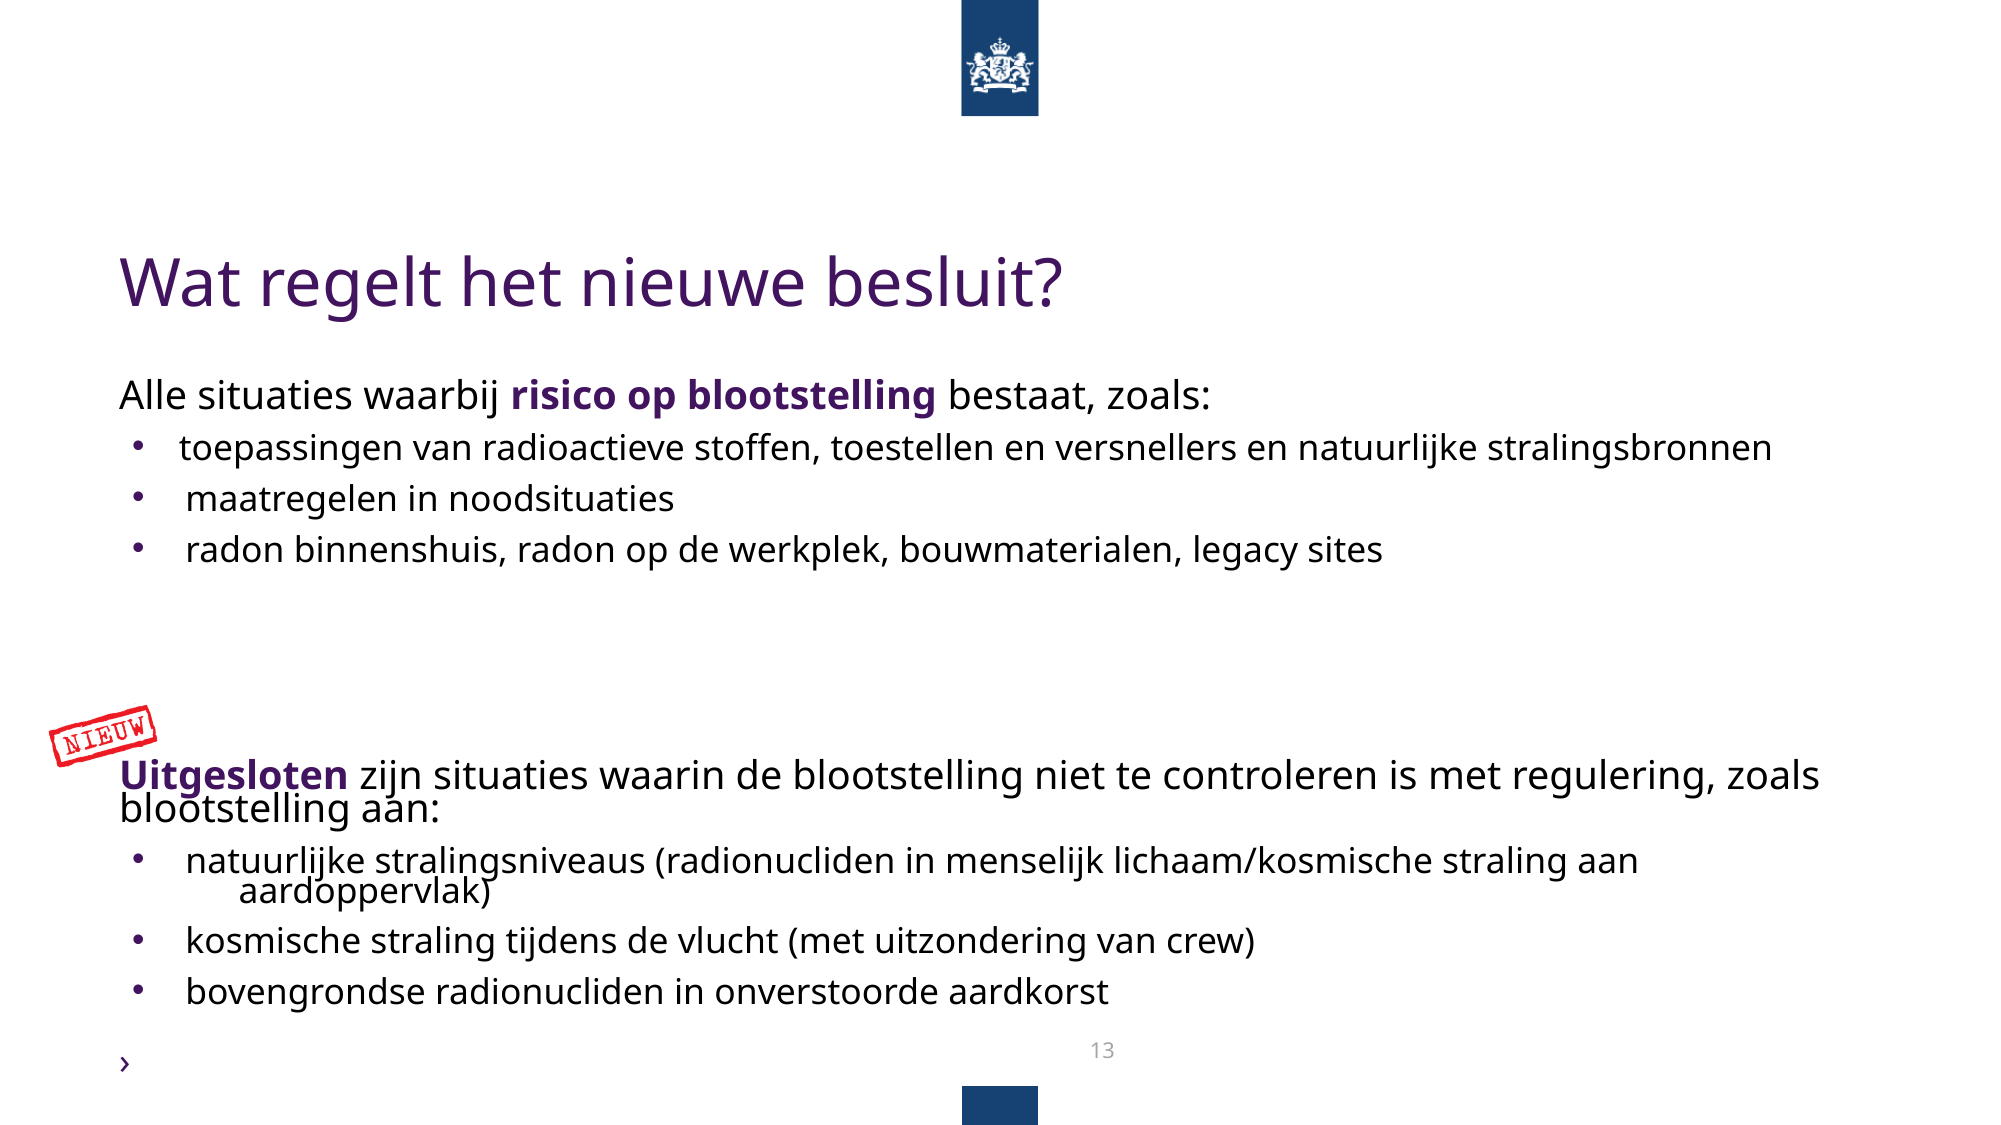

Wat regelt het nieuwe besluit?
# Alle situaties waarbij risico op blootstelling bestaat, zoals:
toepassingen van radioactieve stoffen, toestellen en versnellers en natuurlijke stralingsbronnen
maatregelen in noodsituaties
radon binnenshuis, radon op de werkplek, bouwmaterialen, legacy sites
Uitgesloten zijn situaties waarin de blootstelling niet te controleren is met regulering, zoals blootstelling aan:
natuurlijke stralingsniveaus (radionucliden in menselijk lichaam/kosmische straling aan aardoppervlak)
kosmische straling tijdens de vlucht (met uitzondering van crew)
bovengrondse radionucliden in onverstoorde aardkorst